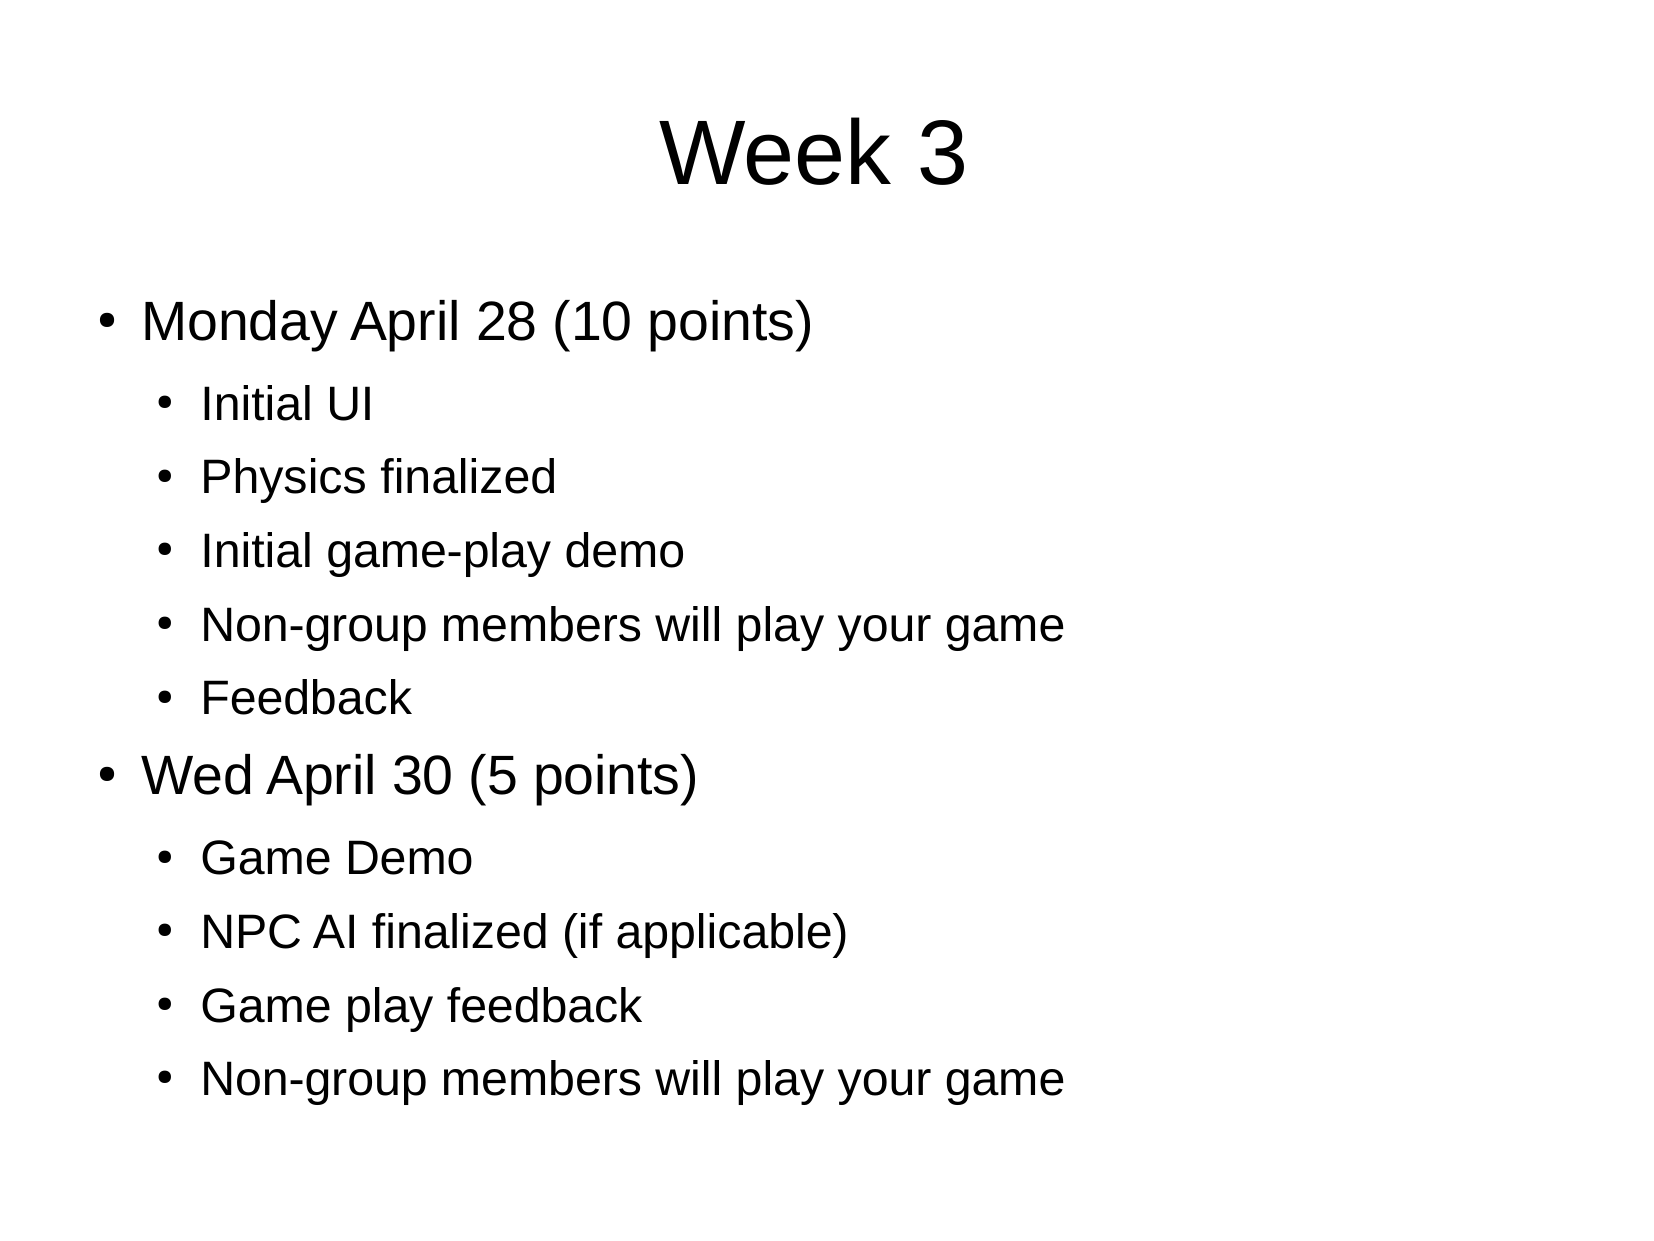

# Week 3
Monday April 28 (10 points)
Initial UI
Physics finalized
Initial game-play demo
Non-group members will play your game
Feedback
Wed April 30 (5 points)
Game Demo
NPC AI finalized (if applicable)
Game play feedback
Non-group members will play your game